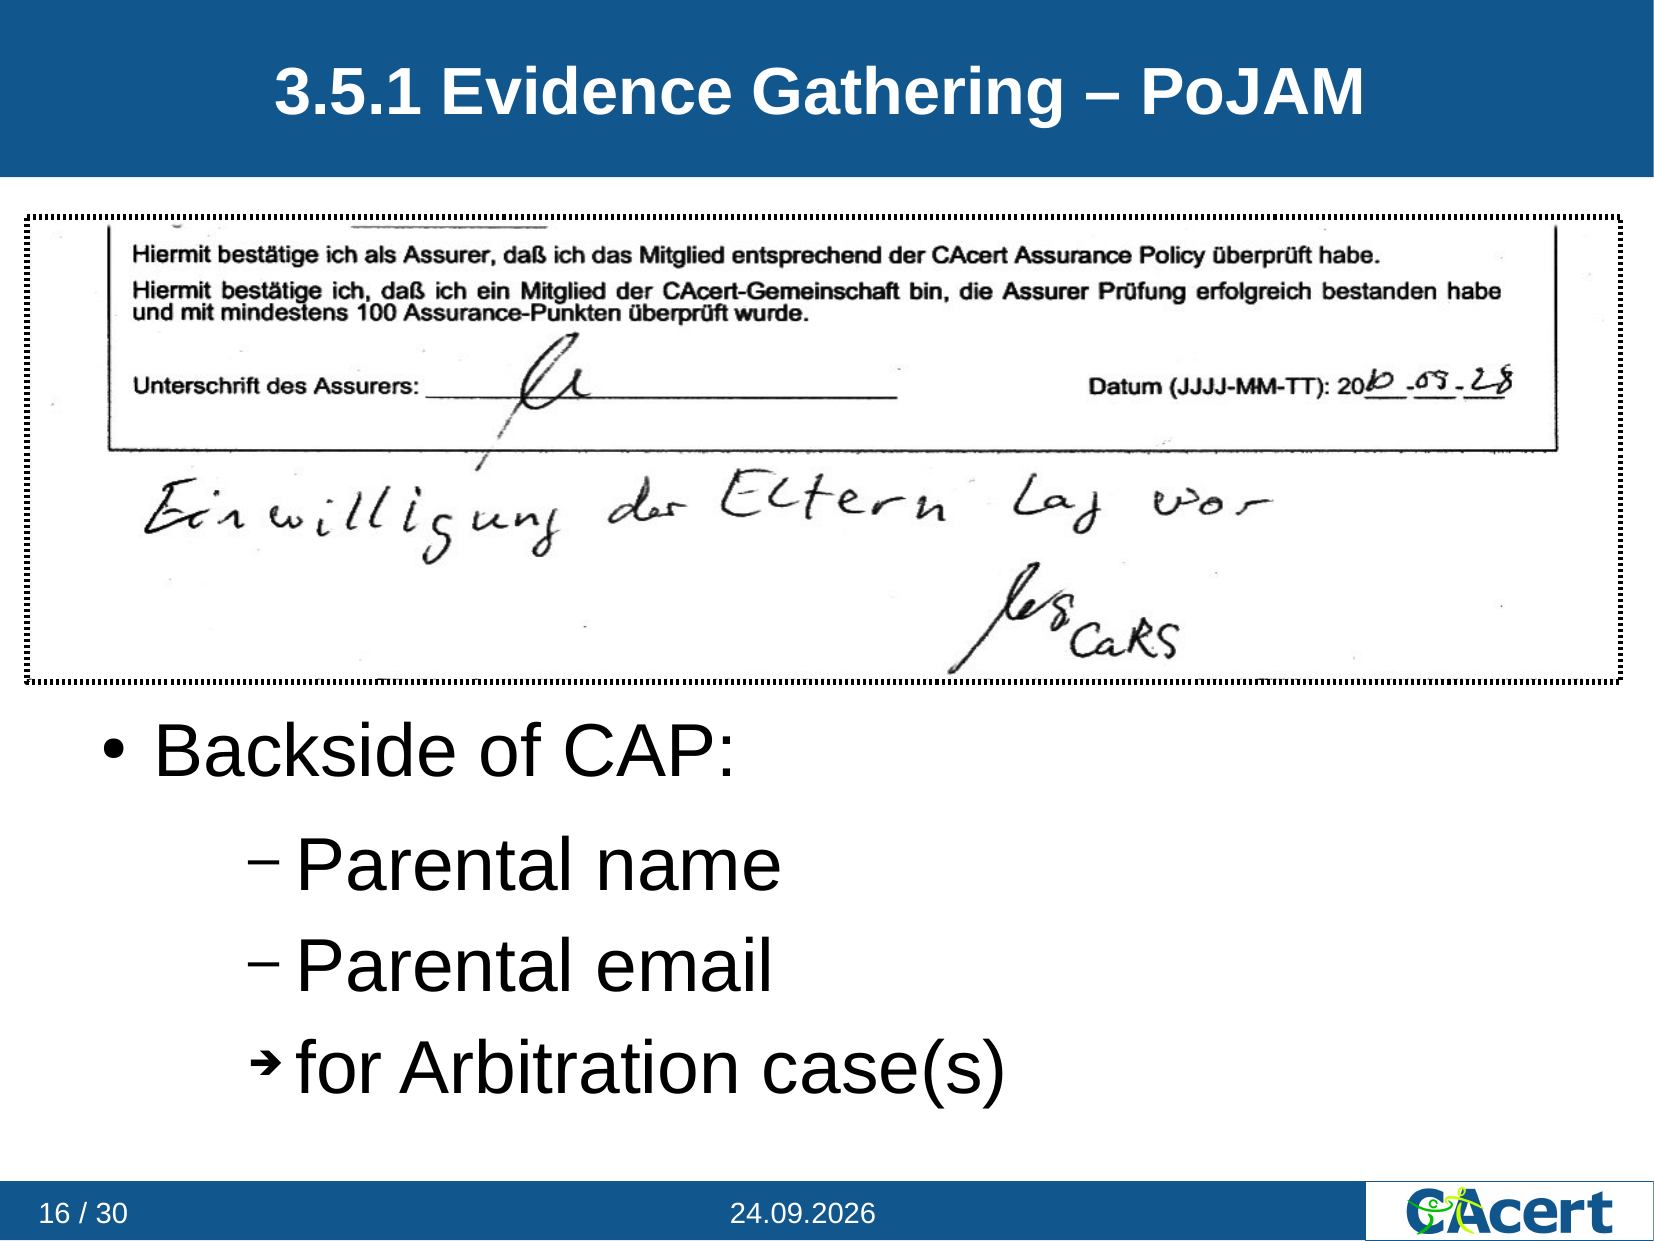

# 3.5.1 Evidence Gathering – PoJAM
Backside of CAP:
Parental name
Parental email
for Arbitration case(s)